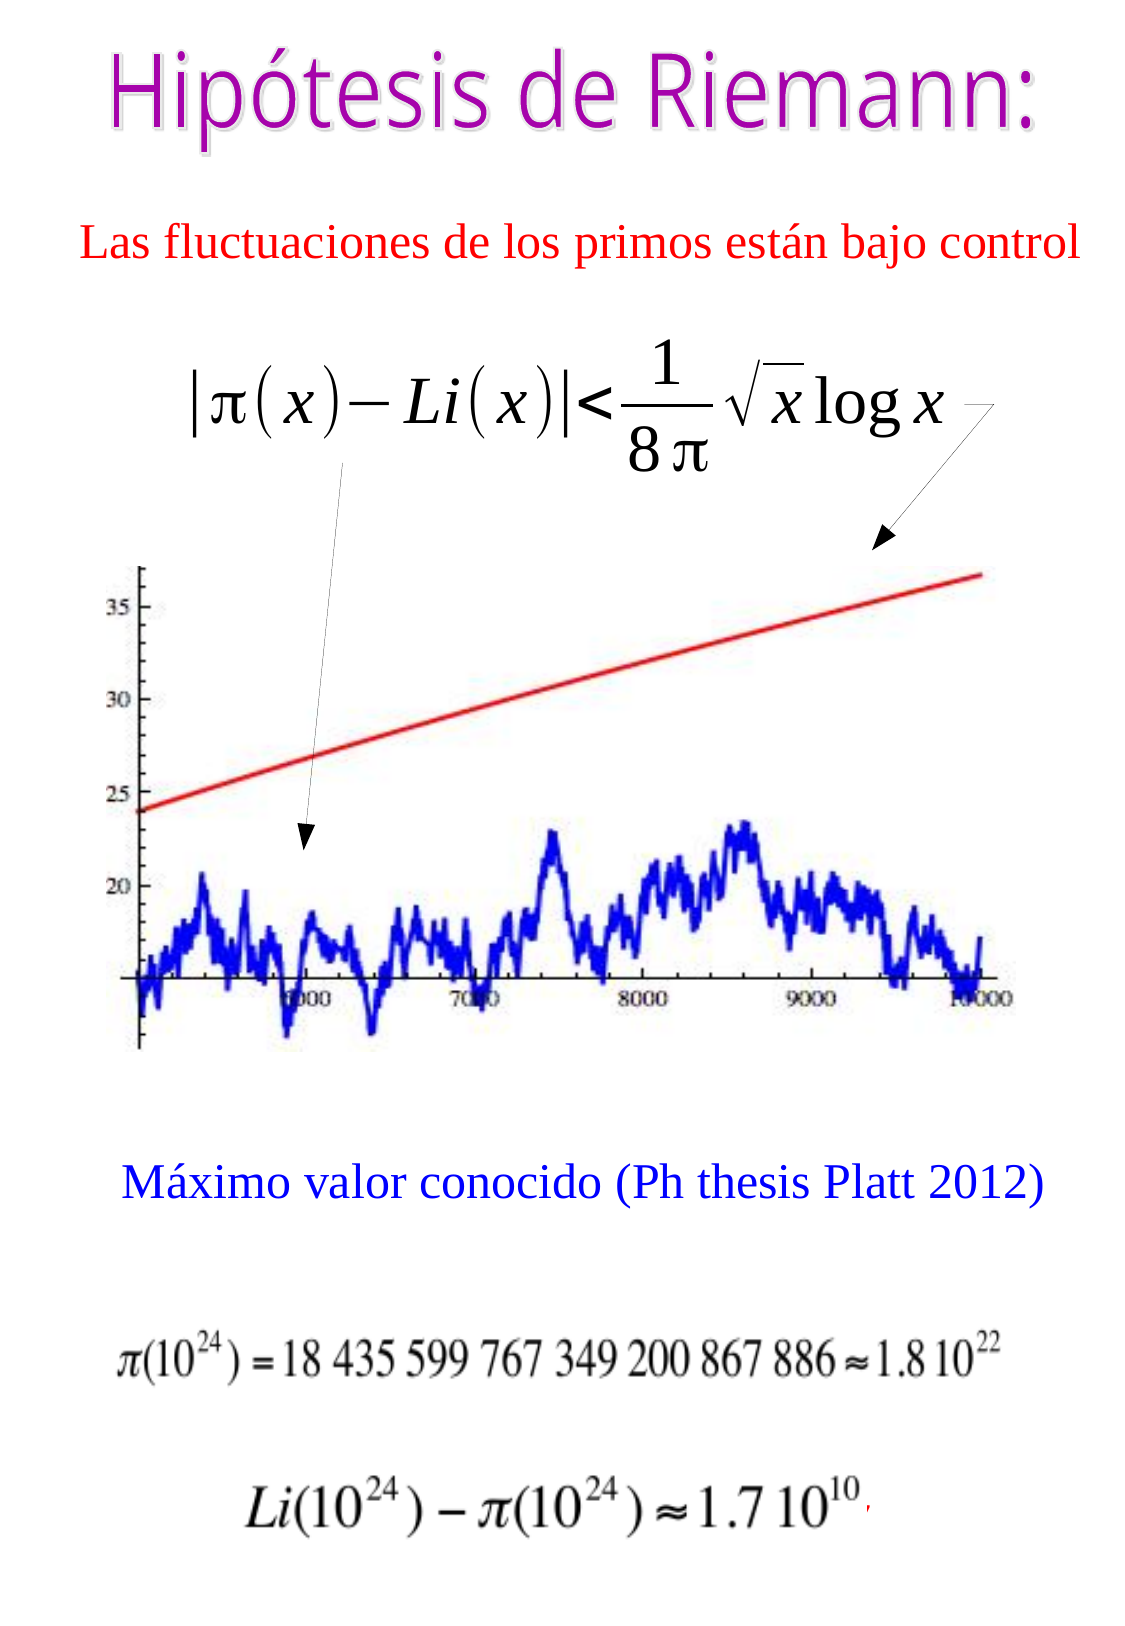

Hipótesis de Riemann:
Las fluctuaciones de los primos están bajo control
 Máximo valor conocido (Ph thesis Platt 2012)